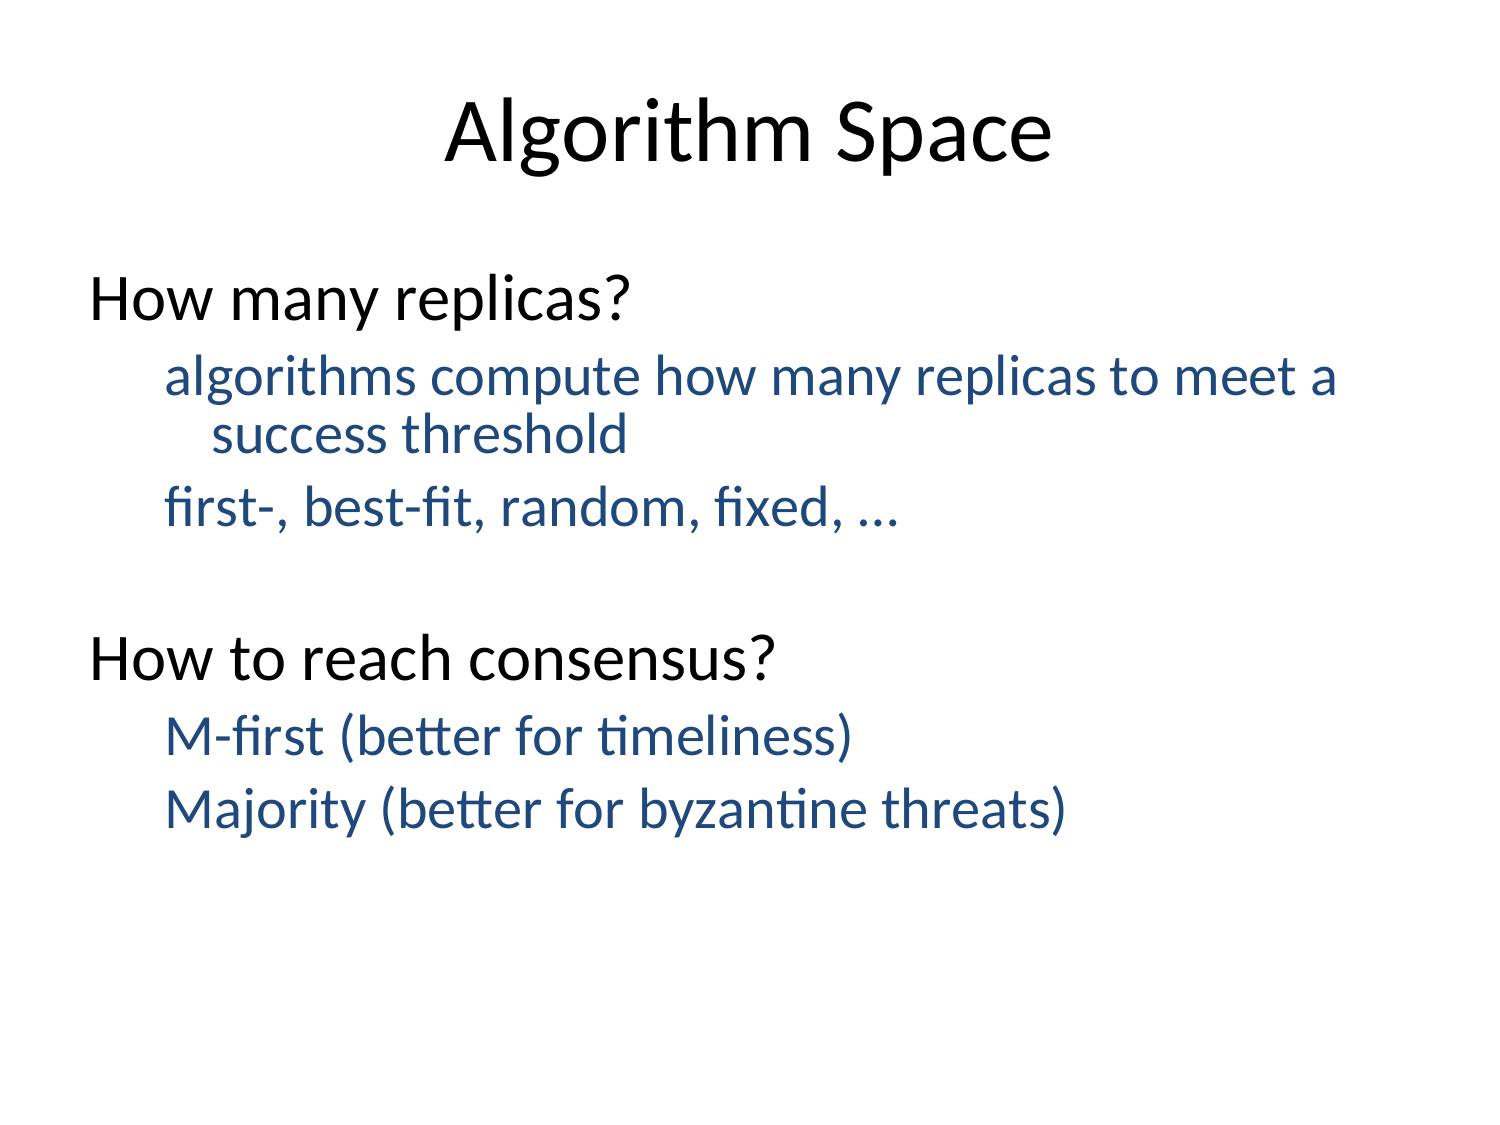

# Algorithm Space
How many replicas?
algorithms compute how many replicas to meet a success threshold
first-, best-fit, random, fixed, …
How to reach consensus?
M-first (better for timeliness)
Majority (better for byzantine threats)